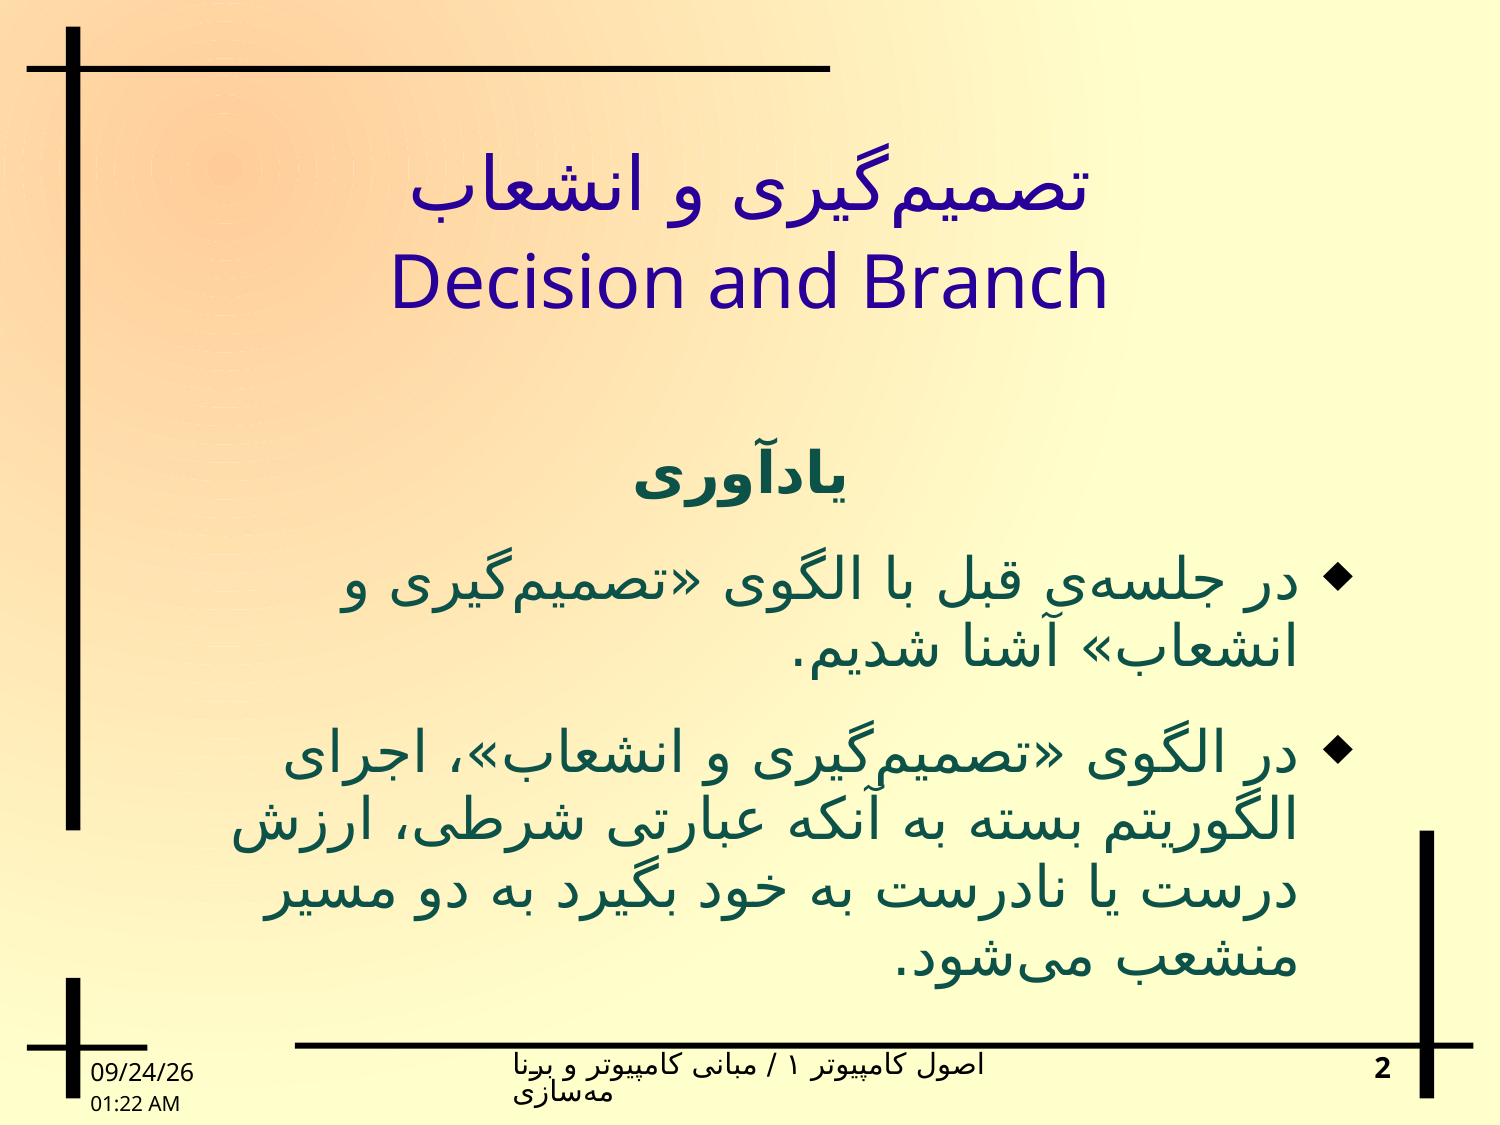

# تصمیم‌گیری و انشعاب Decision and Branch
یادآوری
در جلسه‌ی قبل با الگوی «تصمیم‌گیری و انشعاب» آشنا شدیم.
در الگوی «تصمیم‌گیری و انشعاب»، اجرای الگوریتم بسته به آنکه عبارتی شرطی، ارزش درست یا نادرست به خود بگیرد به دو مسیر منشعب می‌شود.
اصول کامپیوتر ۱ / مبانی کامپیوتر و برنامه‌سازی
2